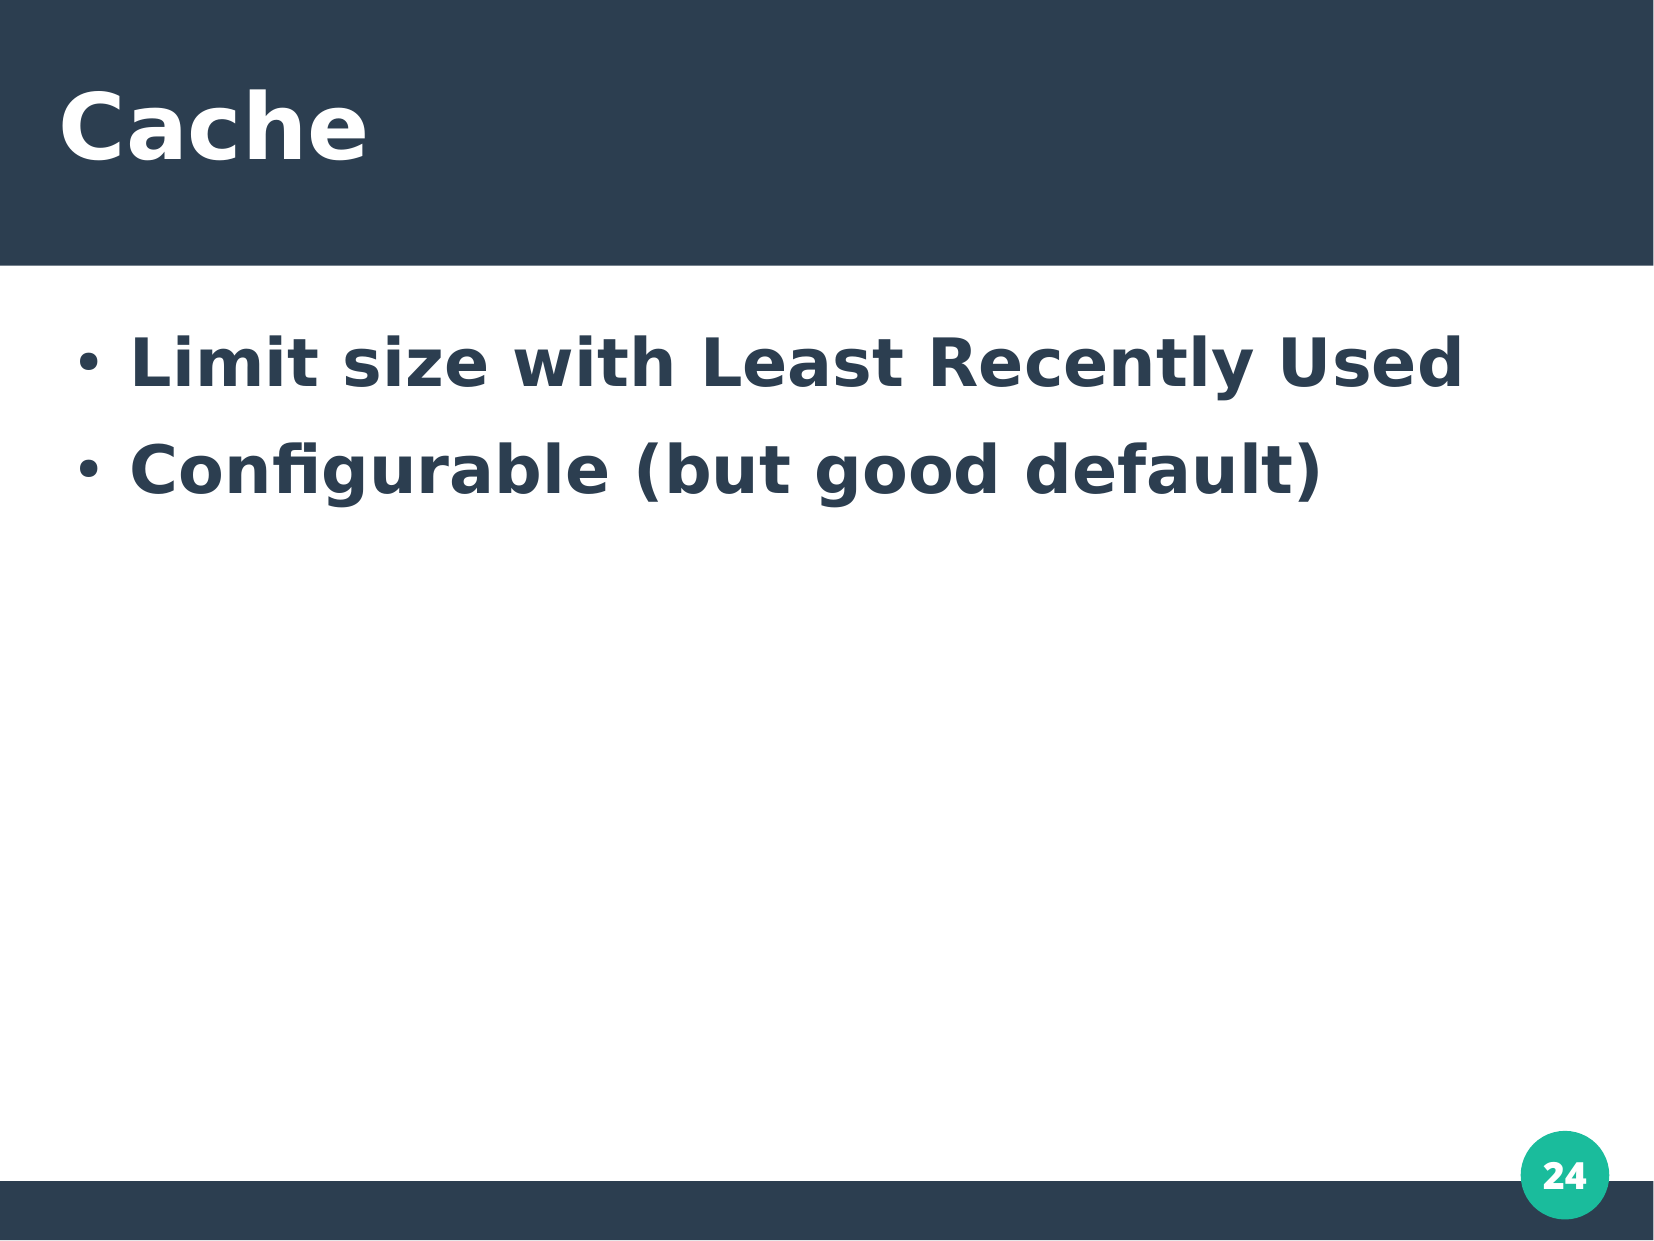

# Cache
Limit size with Least Recently Used
Configurable (but good default)
24